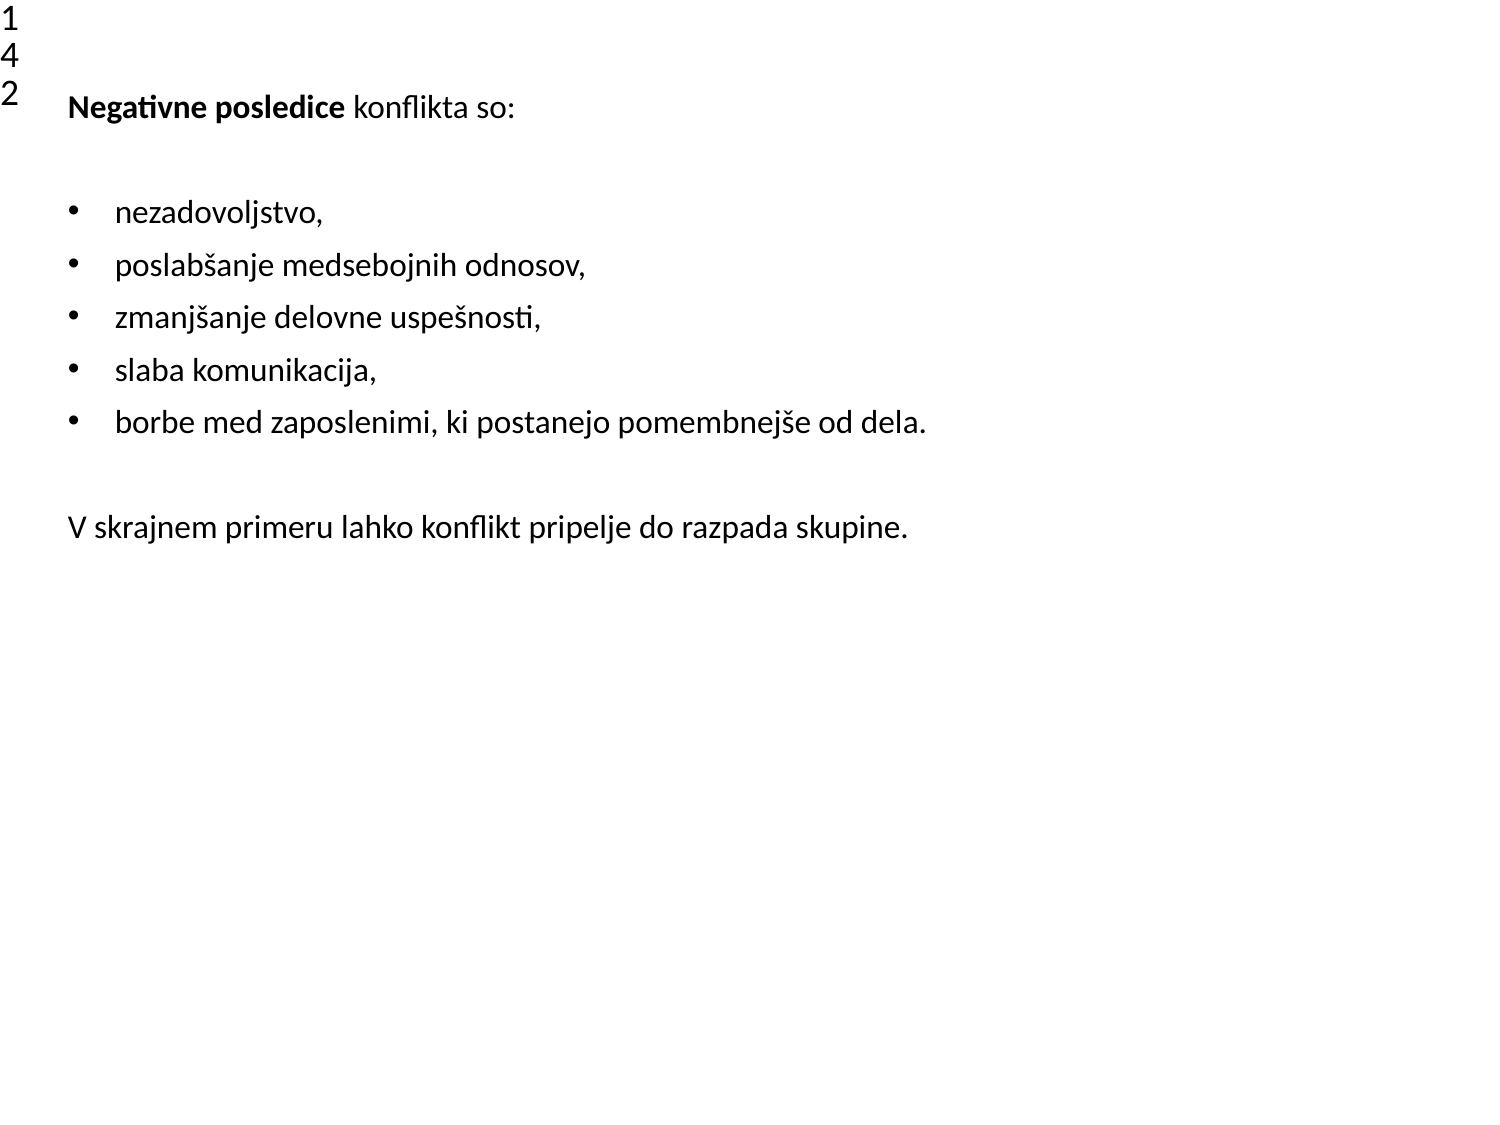

Negativne posledice konflikta so:
nezadovoljstvo,
poslabšanje medsebojnih odnosov,
zmanjšanje delovne uspešnosti,
slaba komunikacija,
borbe med zaposlenimi, ki postanejo pomembnejše od dela.
V skrajnem primeru lahko konflikt pripelje do razpada skupine.